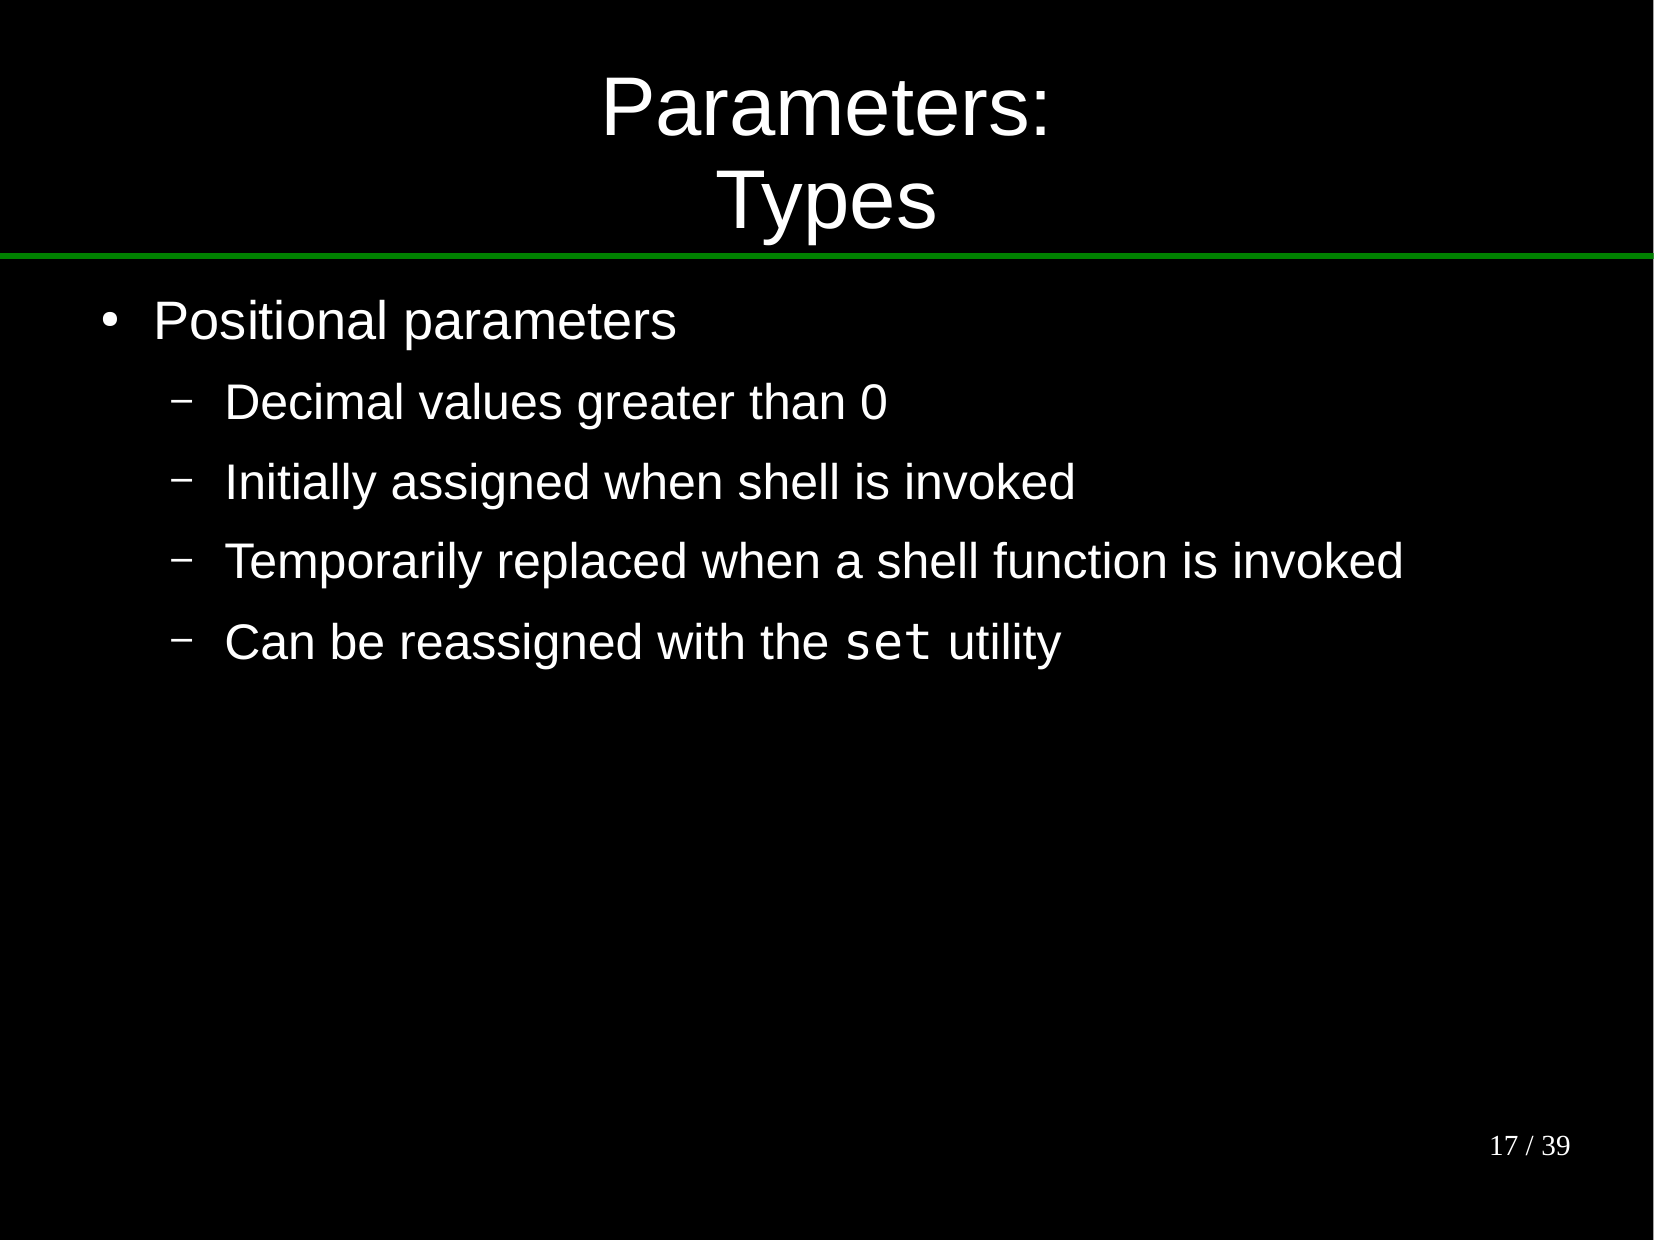

# Parameters: Types
Positional parameters
Decimal values greater than 0
Initially assigned when shell is invoked
Temporarily replaced when a shell function is invoked
Can be reassigned with the set utility
17